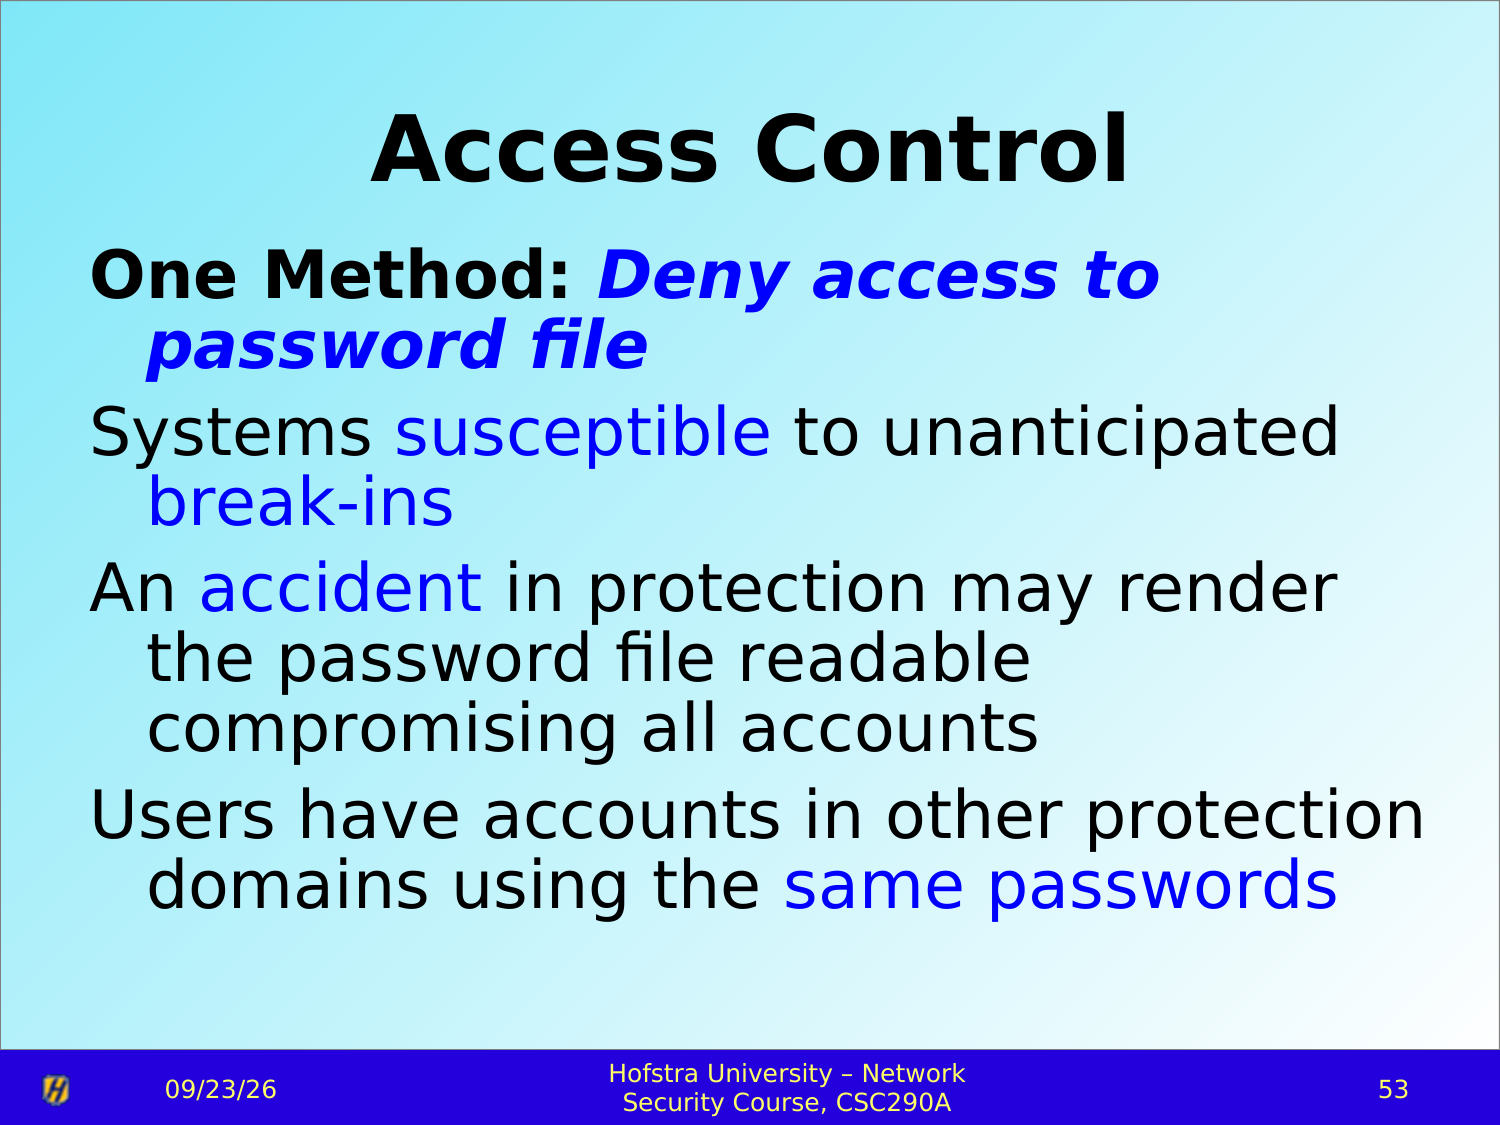

# Access Control
One Method: Deny access to password file
Systems susceptible to unanticipated break-ins
An accident in protection may render the password file readable compromising all accounts
Users have accounts in other protection domains using the same passwords
53